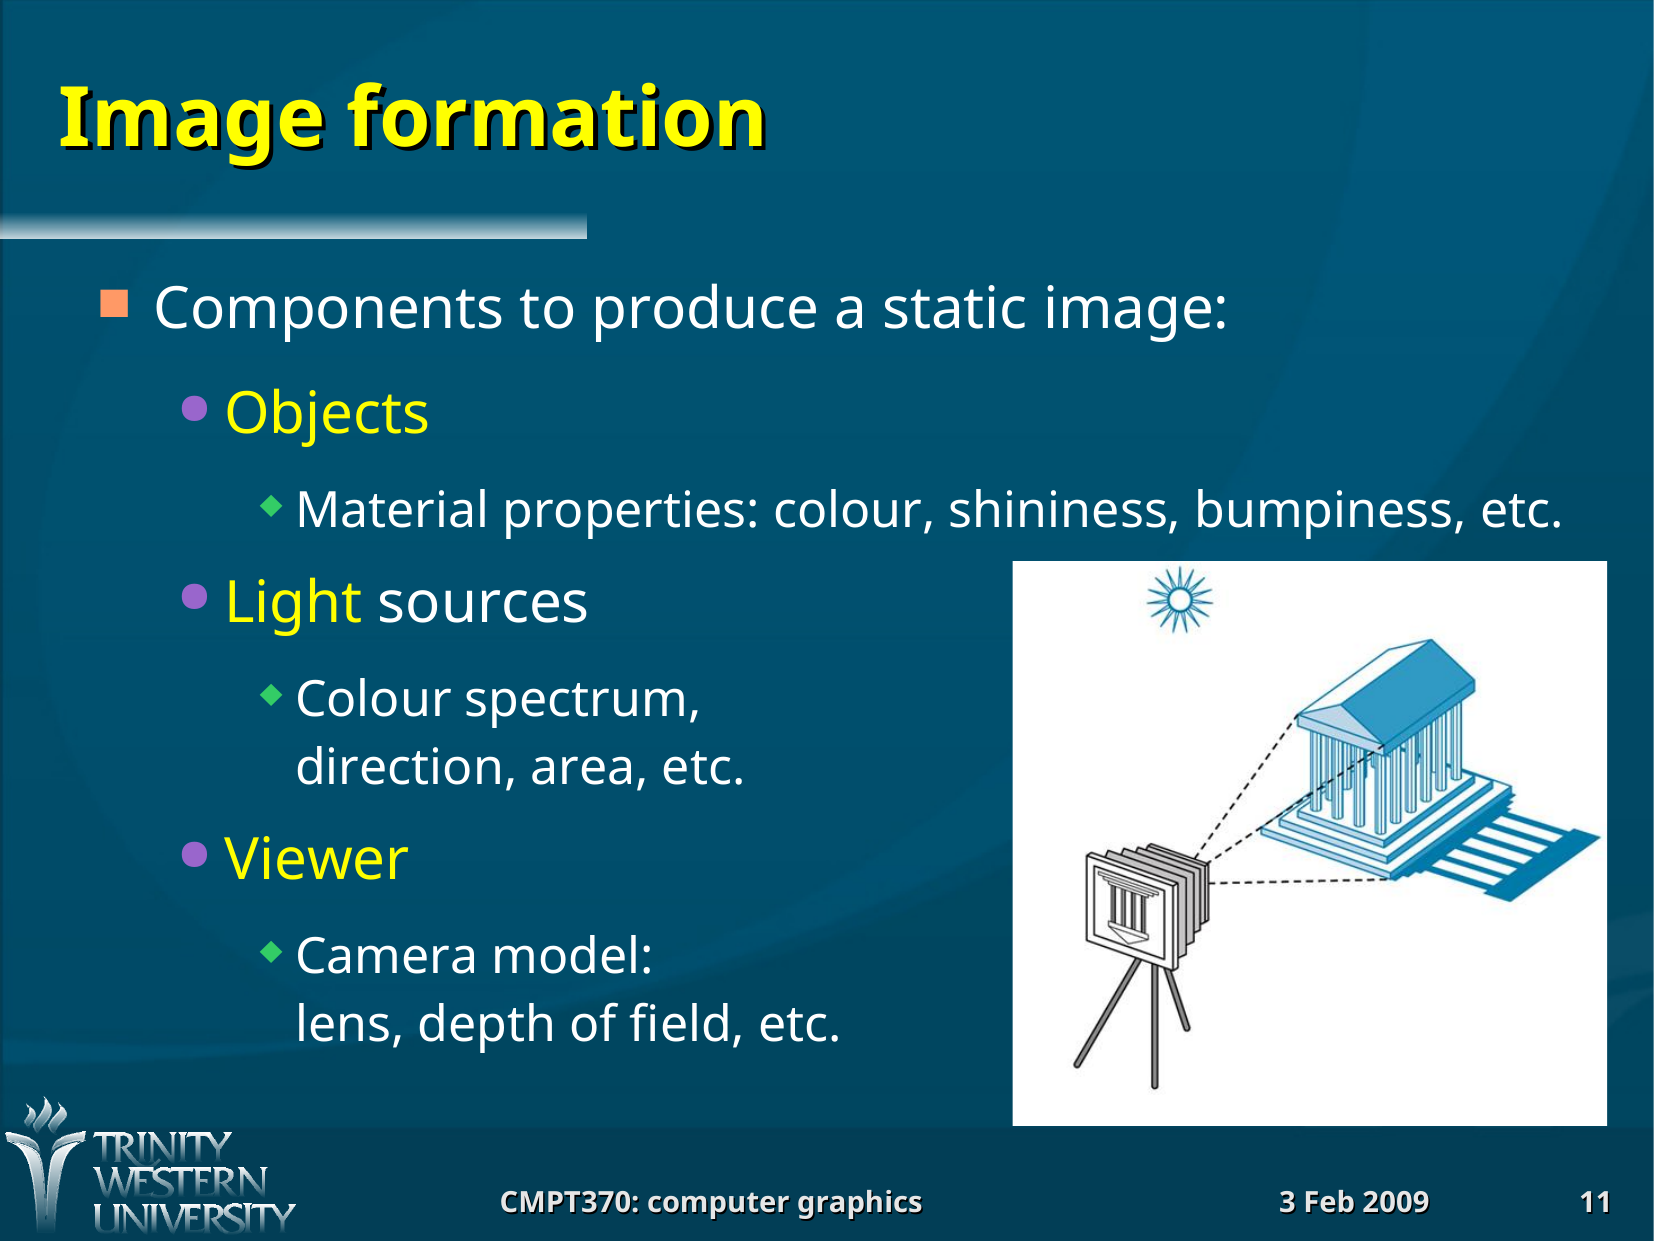

# Image formation
Components to produce a static image:
Objects
Material properties: colour, shininess, bumpiness, etc.
Light sources
Colour spectrum,
direction, area, etc.
Viewer
Camera model:
lens, depth of field, etc.
CMPT370: computer graphics
3 Feb 2009
11